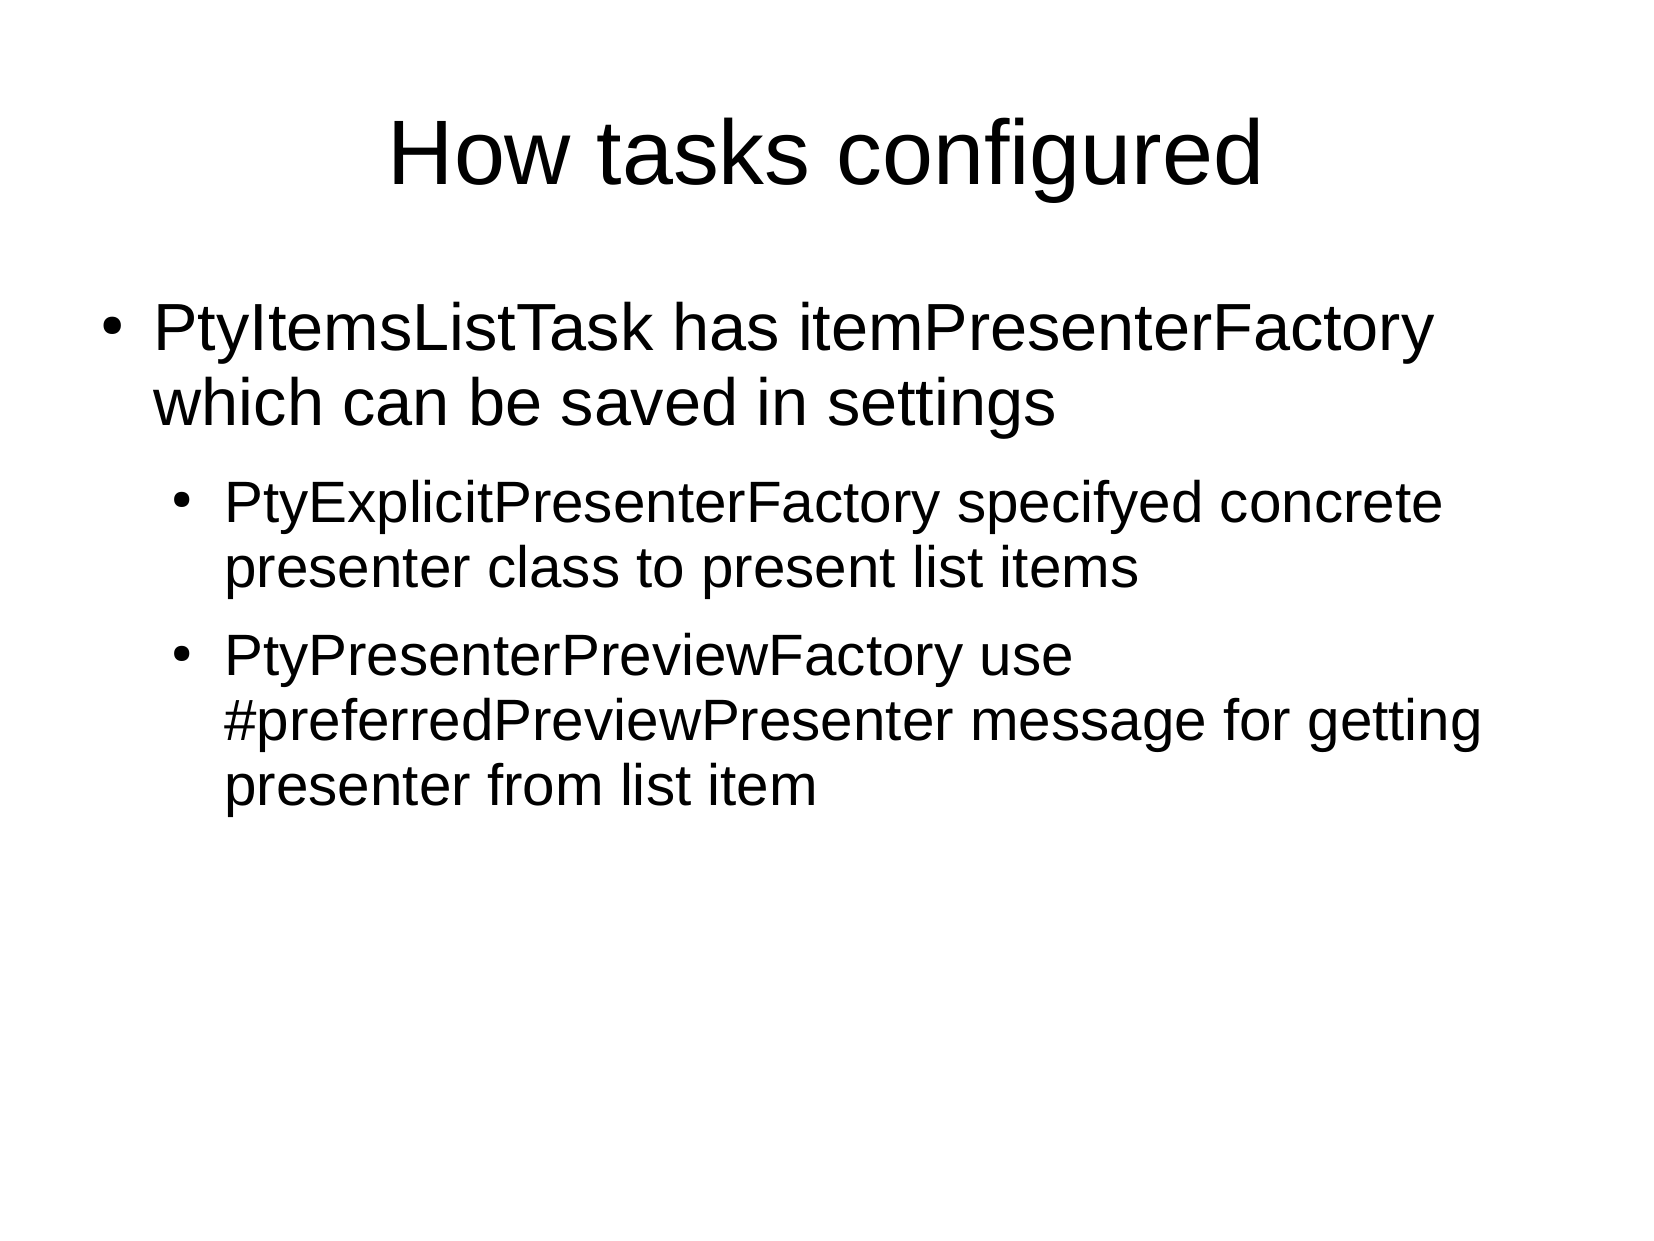

# How tasks configured
PtyItemsListTask has itemPresenterFactory which can be saved in settings
PtyExplicitPresenterFactory specifyed concrete presenter class to present list items
PtyPresenterPreviewFactory use #preferredPreviewPresenter message for getting presenter from list item